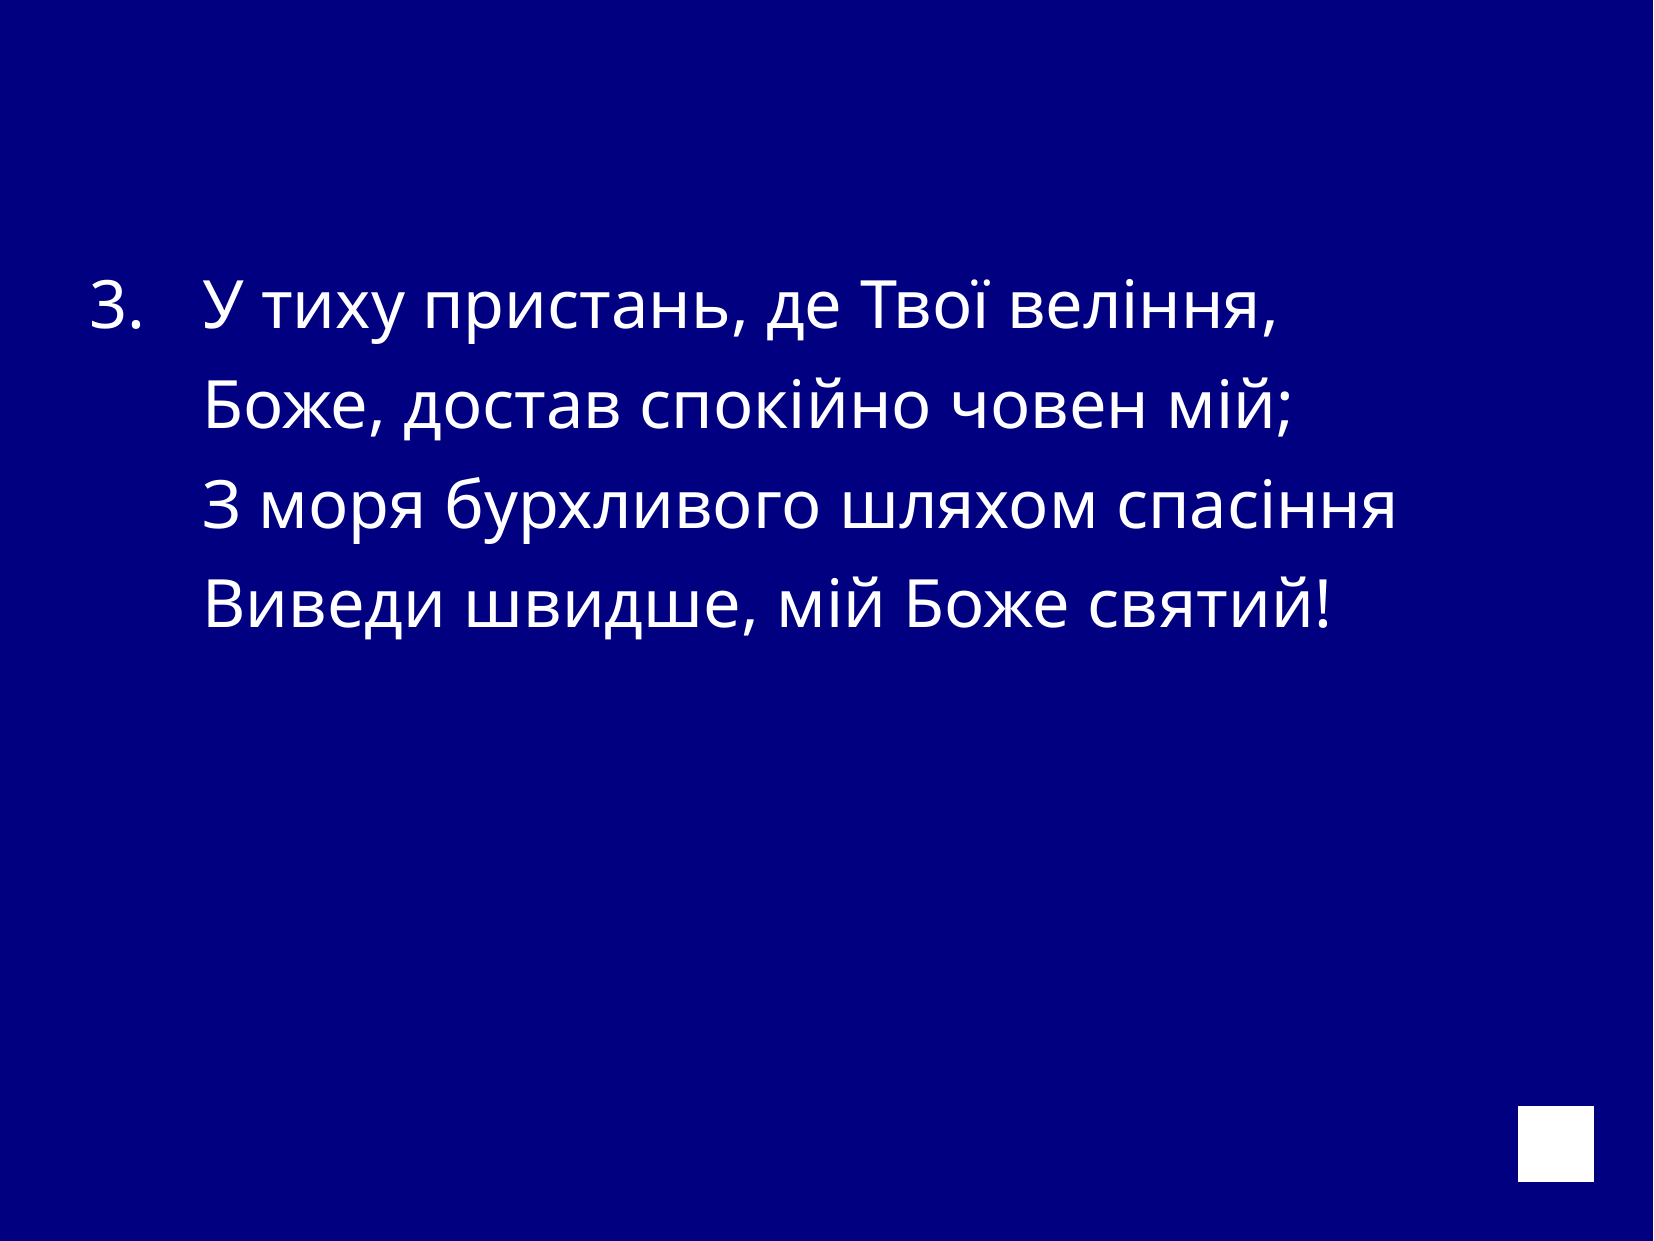

3.	У тиху пристань, де Твої веління,
	Боже, достав спокійно човен мій;
	З моря бурхливого шляхом спасіння
	Виведи швидше, мій Боже святий!